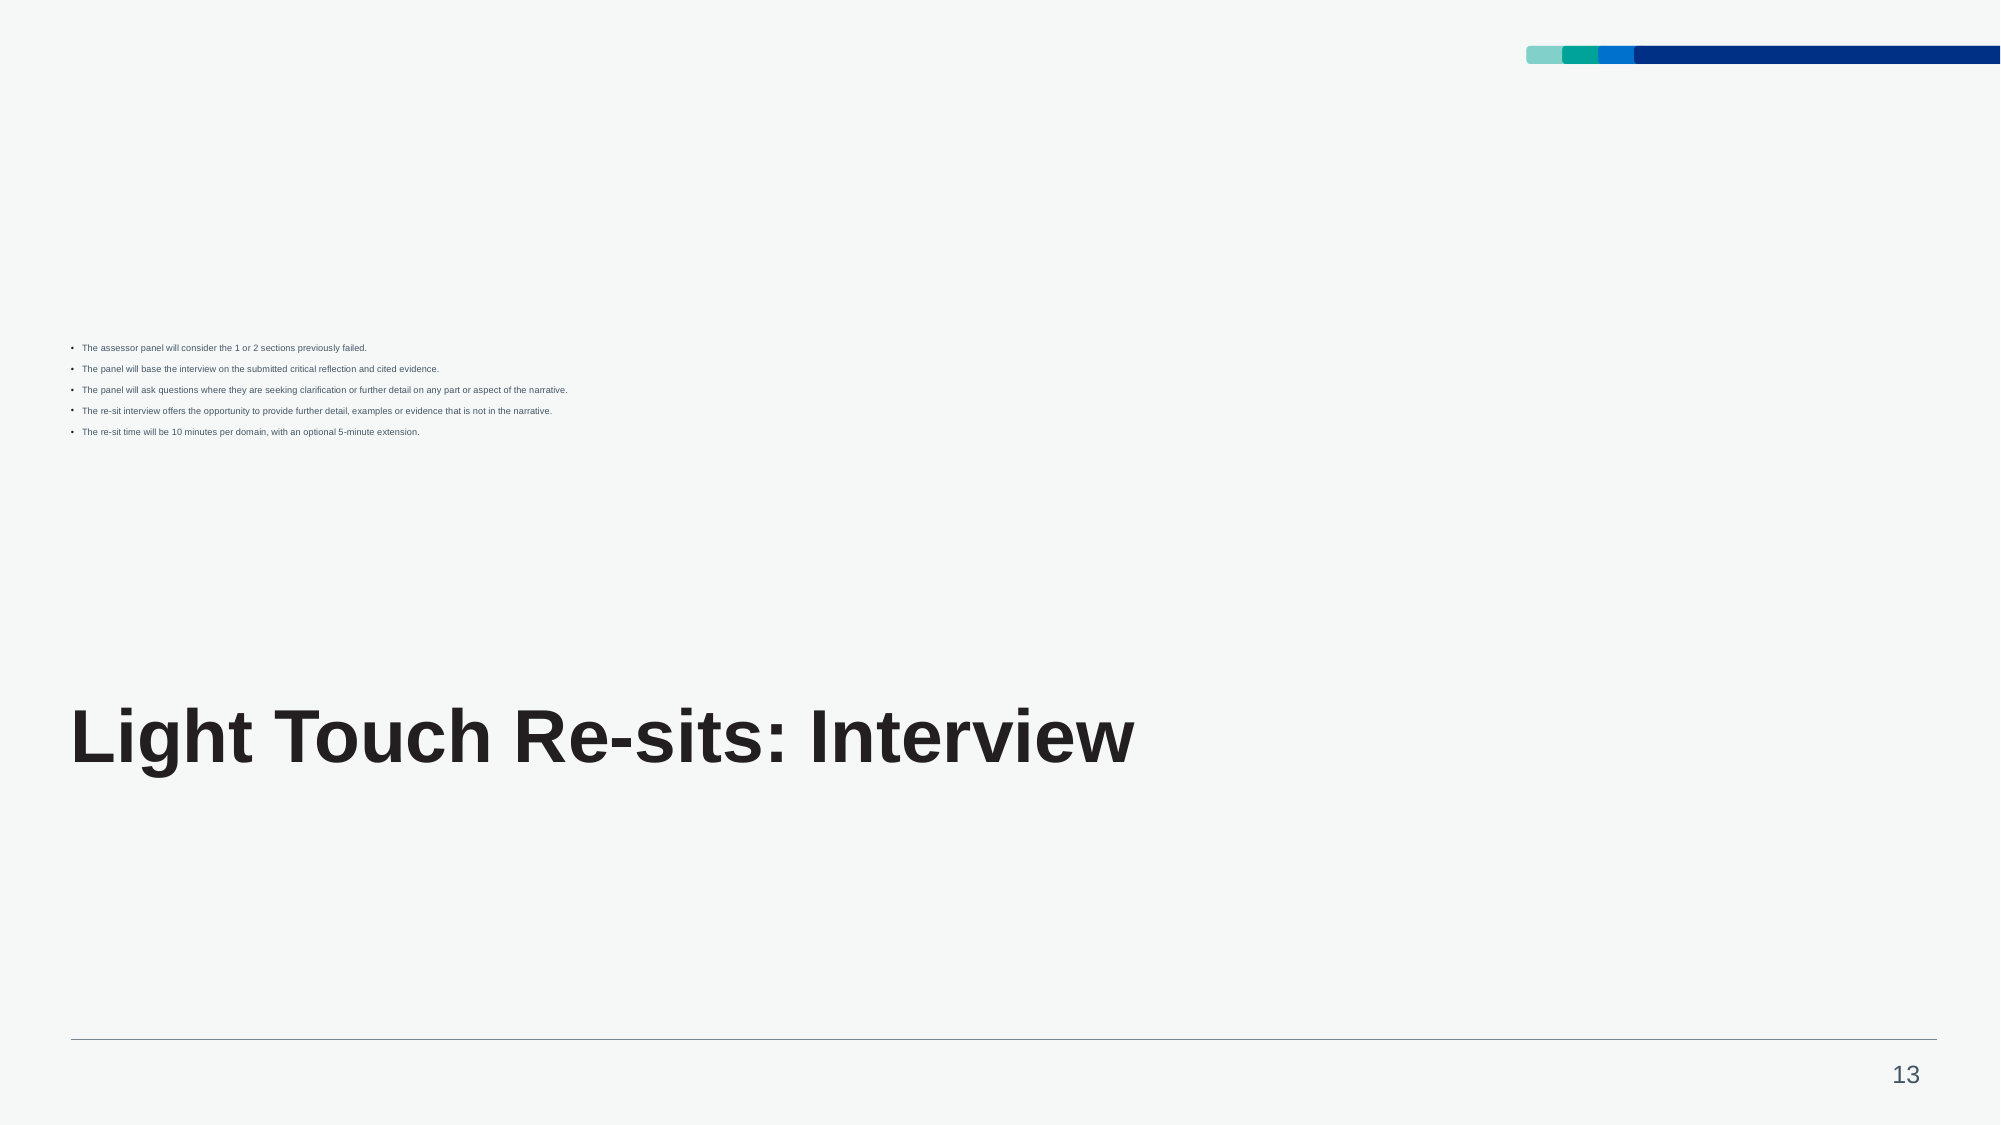

# The assessor panel will consider the 1 or 2 sections previously failed.
The panel will base the interview on the submitted critical reflection and cited evidence.
The panel will ask questions where they are seeking clarification or further detail on any part or aspect of the narrative.
The re-sit interview offers the opportunity to provide further detail, examples or evidence that is not in the narrative.
The re-sit time will be 10 minutes per domain, with an optional 5-minute extension.
Light Touch Re-sits: Interview